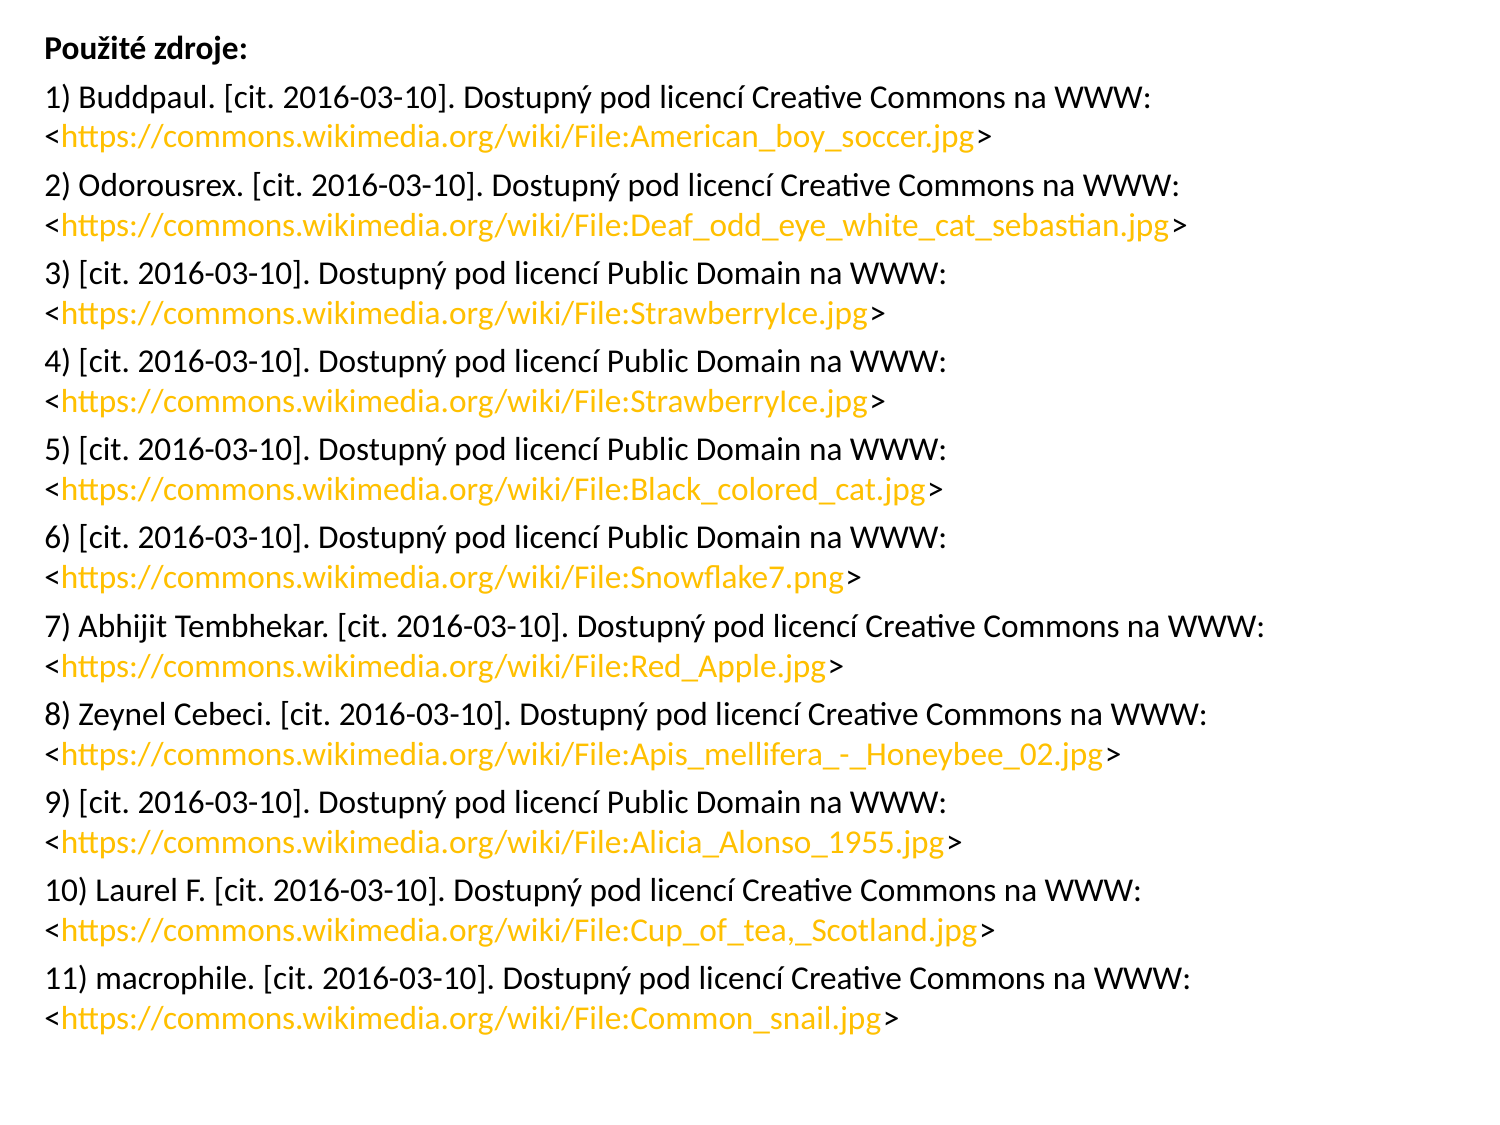

# Použité zdroje:
1) Buddpaul. [cit. 2016-03-10]. Dostupný pod licencí Creative Commons na WWW: <https://commons.wikimedia.org/wiki/File:American_boy_soccer.jpg>
2) Odorousrex. [cit. 2016-03-10]. Dostupný pod licencí Creative Commons na WWW: <https://commons.wikimedia.org/wiki/File:Deaf_odd_eye_white_cat_sebastian.jpg>
3) [cit. 2016-03-10]. Dostupný pod licencí Public Domain na WWW: <https://commons.wikimedia.org/wiki/File:StrawberryIce.jpg>
4) [cit. 2016-03-10]. Dostupný pod licencí Public Domain na WWW: <https://commons.wikimedia.org/wiki/File:StrawberryIce.jpg>
5) [cit. 2016-03-10]. Dostupný pod licencí Public Domain na WWW: <https://commons.wikimedia.org/wiki/File:Black_colored_cat.jpg>
6) [cit. 2016-03-10]. Dostupný pod licencí Public Domain na WWW: <https://commons.wikimedia.org/wiki/File:Snowflake7.png>
7) Abhijit Tembhekar. [cit. 2016-03-10]. Dostupný pod licencí Creative Commons na WWW: <https://commons.wikimedia.org/wiki/File:Red_Apple.jpg>
8) Zeynel Cebeci. [cit. 2016-03-10]. Dostupný pod licencí Creative Commons na WWW: <https://commons.wikimedia.org/wiki/File:Apis_mellifera_-_Honeybee_02.jpg>
9) [cit. 2016-03-10]. Dostupný pod licencí Public Domain na WWW: <https://commons.wikimedia.org/wiki/File:Alicia_Alonso_1955.jpg>
10) Laurel F. [cit. 2016-03-10]. Dostupný pod licencí Creative Commons na WWW: <https://commons.wikimedia.org/wiki/File:Cup_of_tea,_Scotland.jpg>
11) macrophile. [cit. 2016-03-10]. Dostupný pod licencí Creative Commons na WWW: <https://commons.wikimedia.org/wiki/File:Common_snail.jpg>